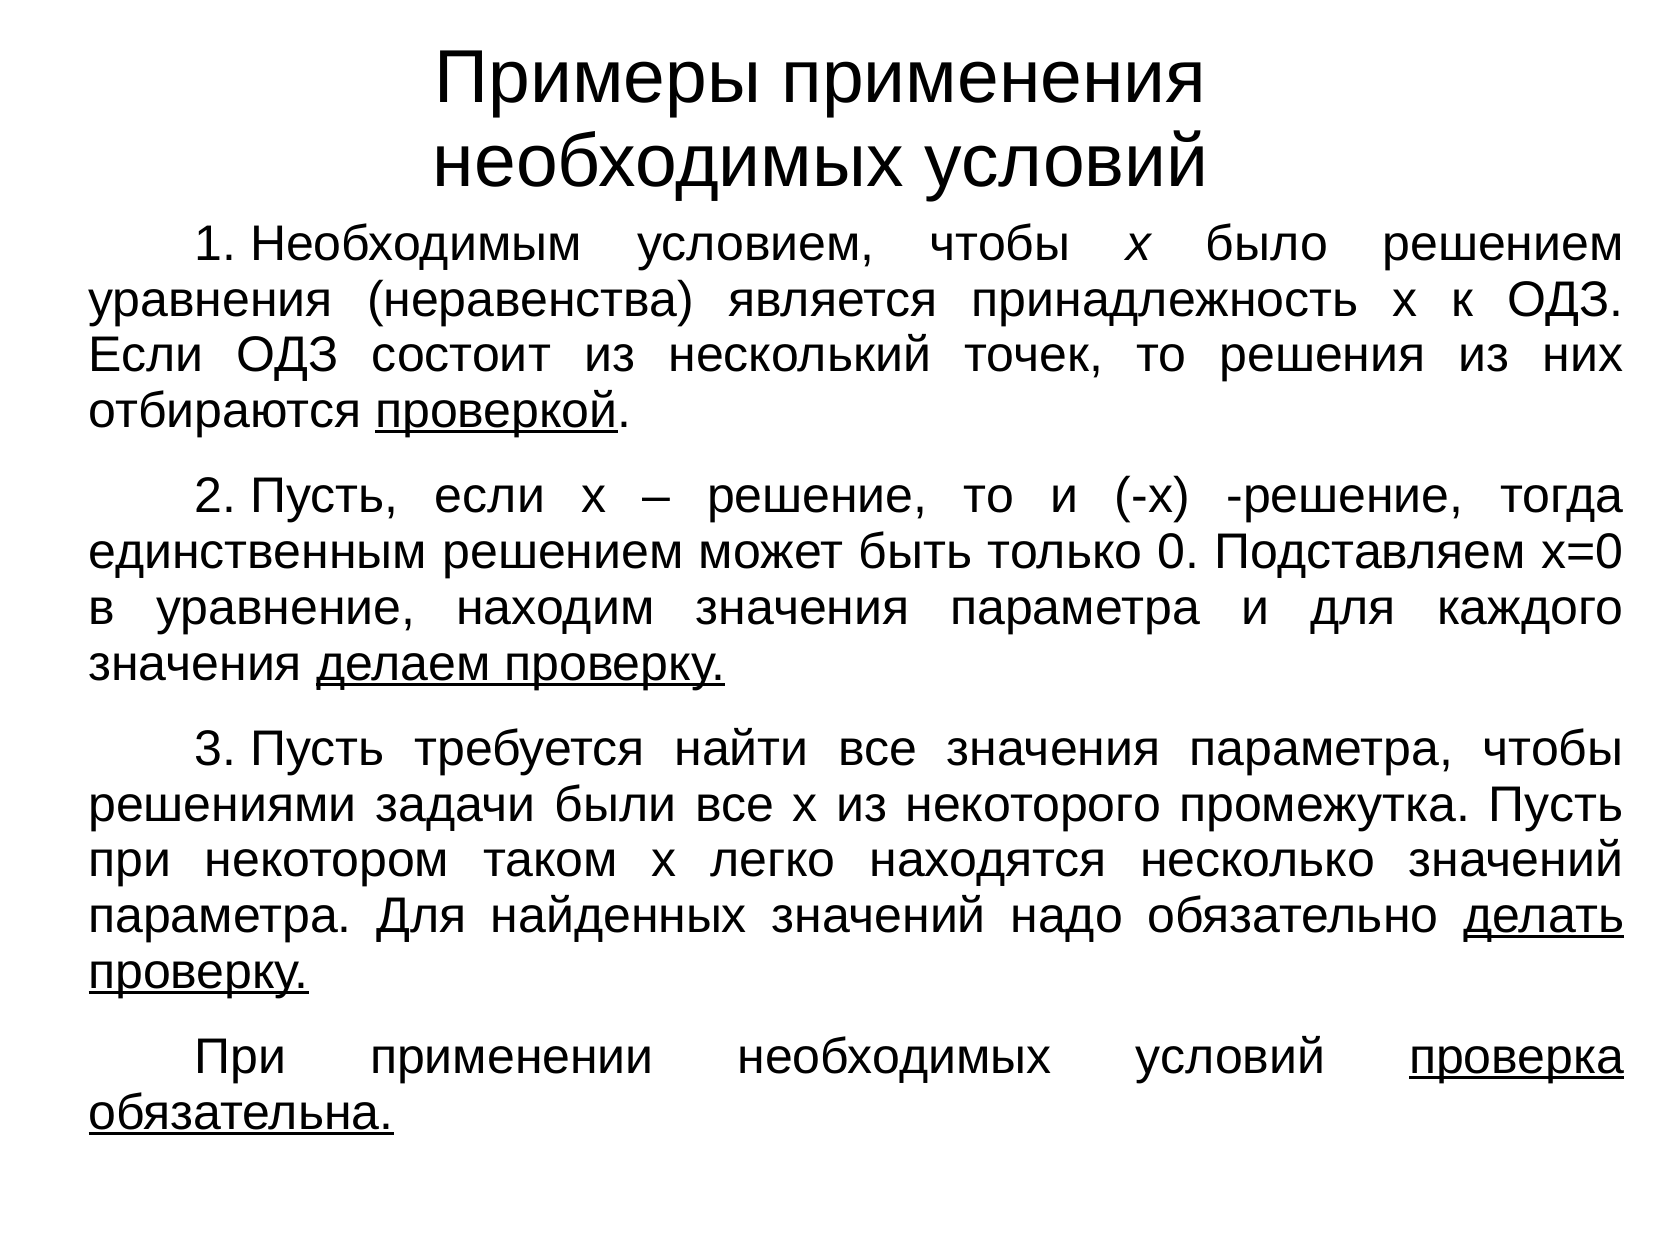

# Примеры применения необходимых условий
1. Необходимым условием, чтобы x было решением уравнения (неравенства) является принадлежность x к ОДЗ. Если ОДЗ состоит из несколький точек, то решения из них отбираются проверкой.
2. Пусть, если x – решение, то и (-x) -решение, тогда единственным решением может быть только 0. Подставляем x=0 в уравнение, находим значения параметра и для каждого значения делаем проверку.
3. Пусть требуется найти все значения параметра, чтобы решениями задачи были все х из некоторого промежутка. Пусть при некотором таком x легко находятся несколько значений параметра. Для найденных значений надо обязательно делать проверку.
При применении необходимых условий проверка обязательна.